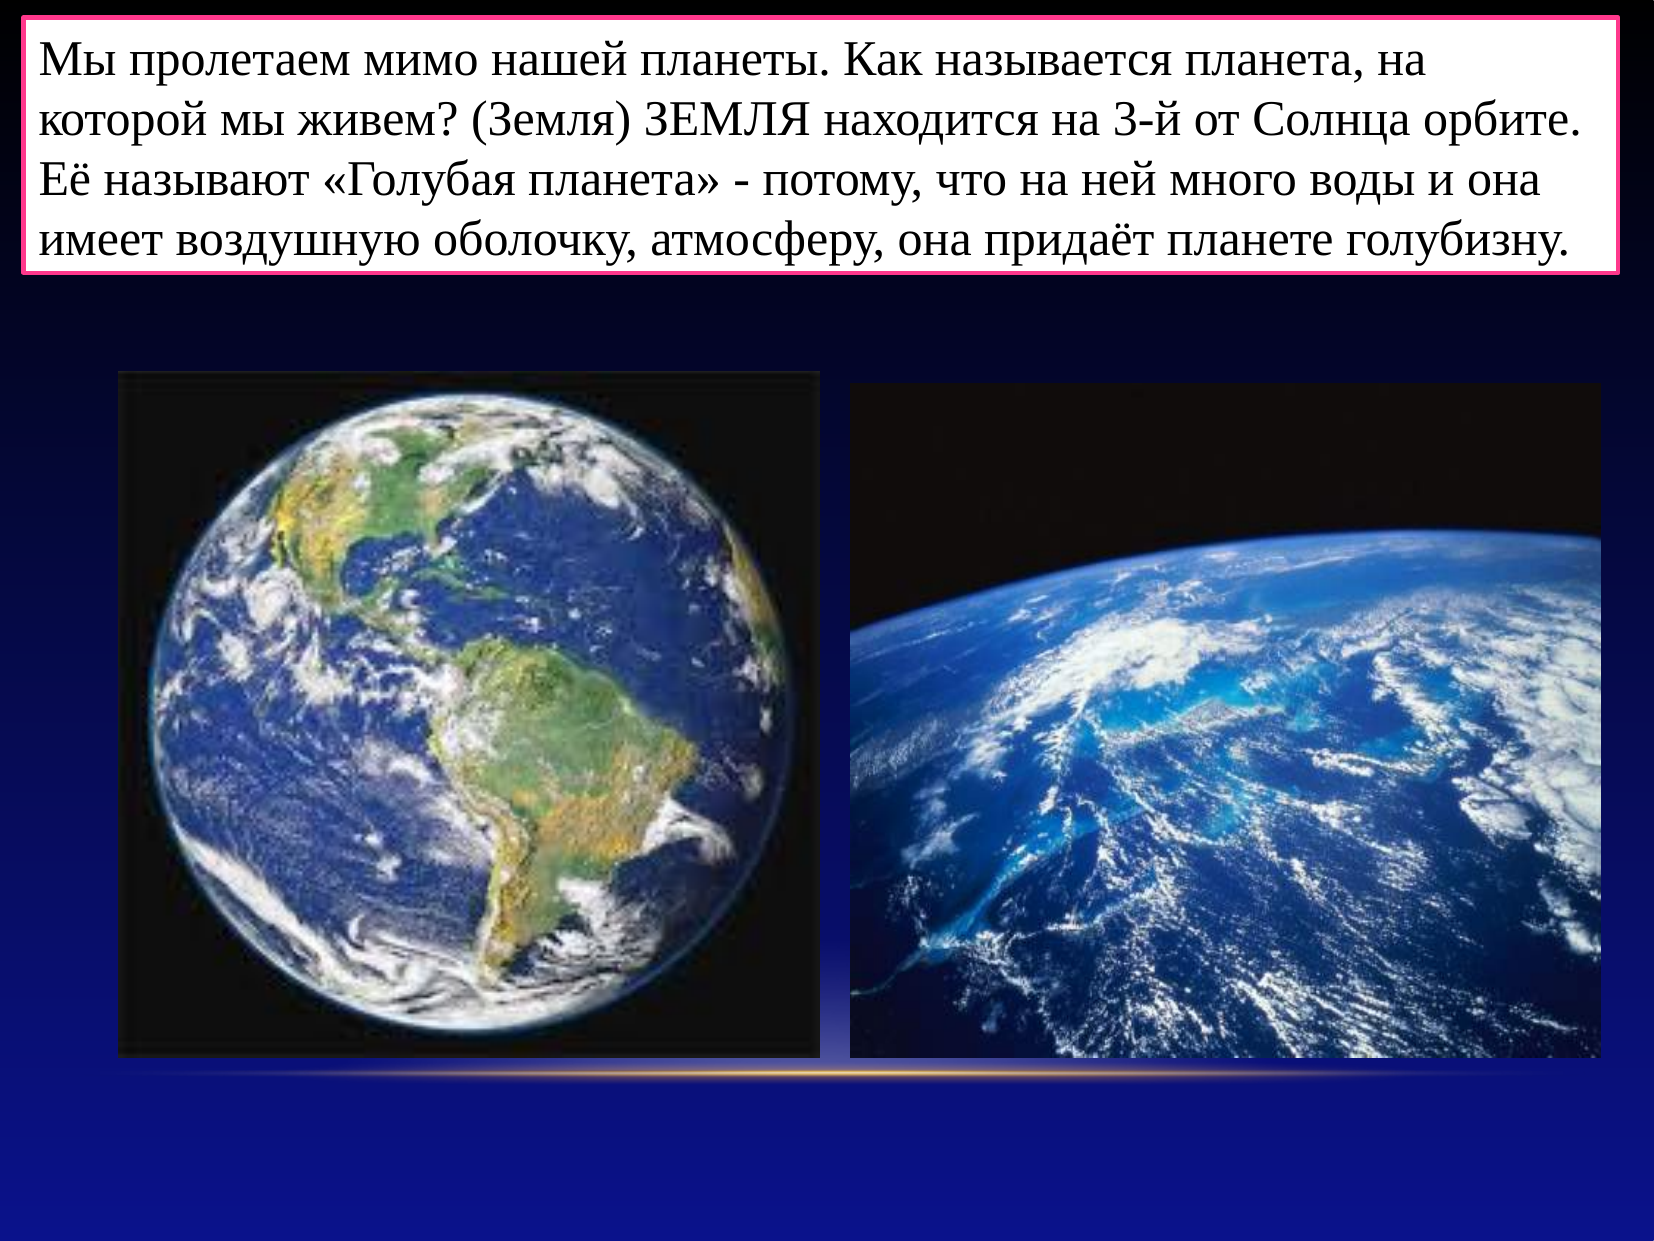

Мы пролетаем мимо нашей планеты. Как называется планета, на которой мы живем? (Земля) ЗЕМЛЯ находится на 3-й от Солнца орбите. Её называют «Голубая планета» - потому, что на ней много воды и она имеет воздушную оболочку, атмосферу, она придаёт планете голубизну.